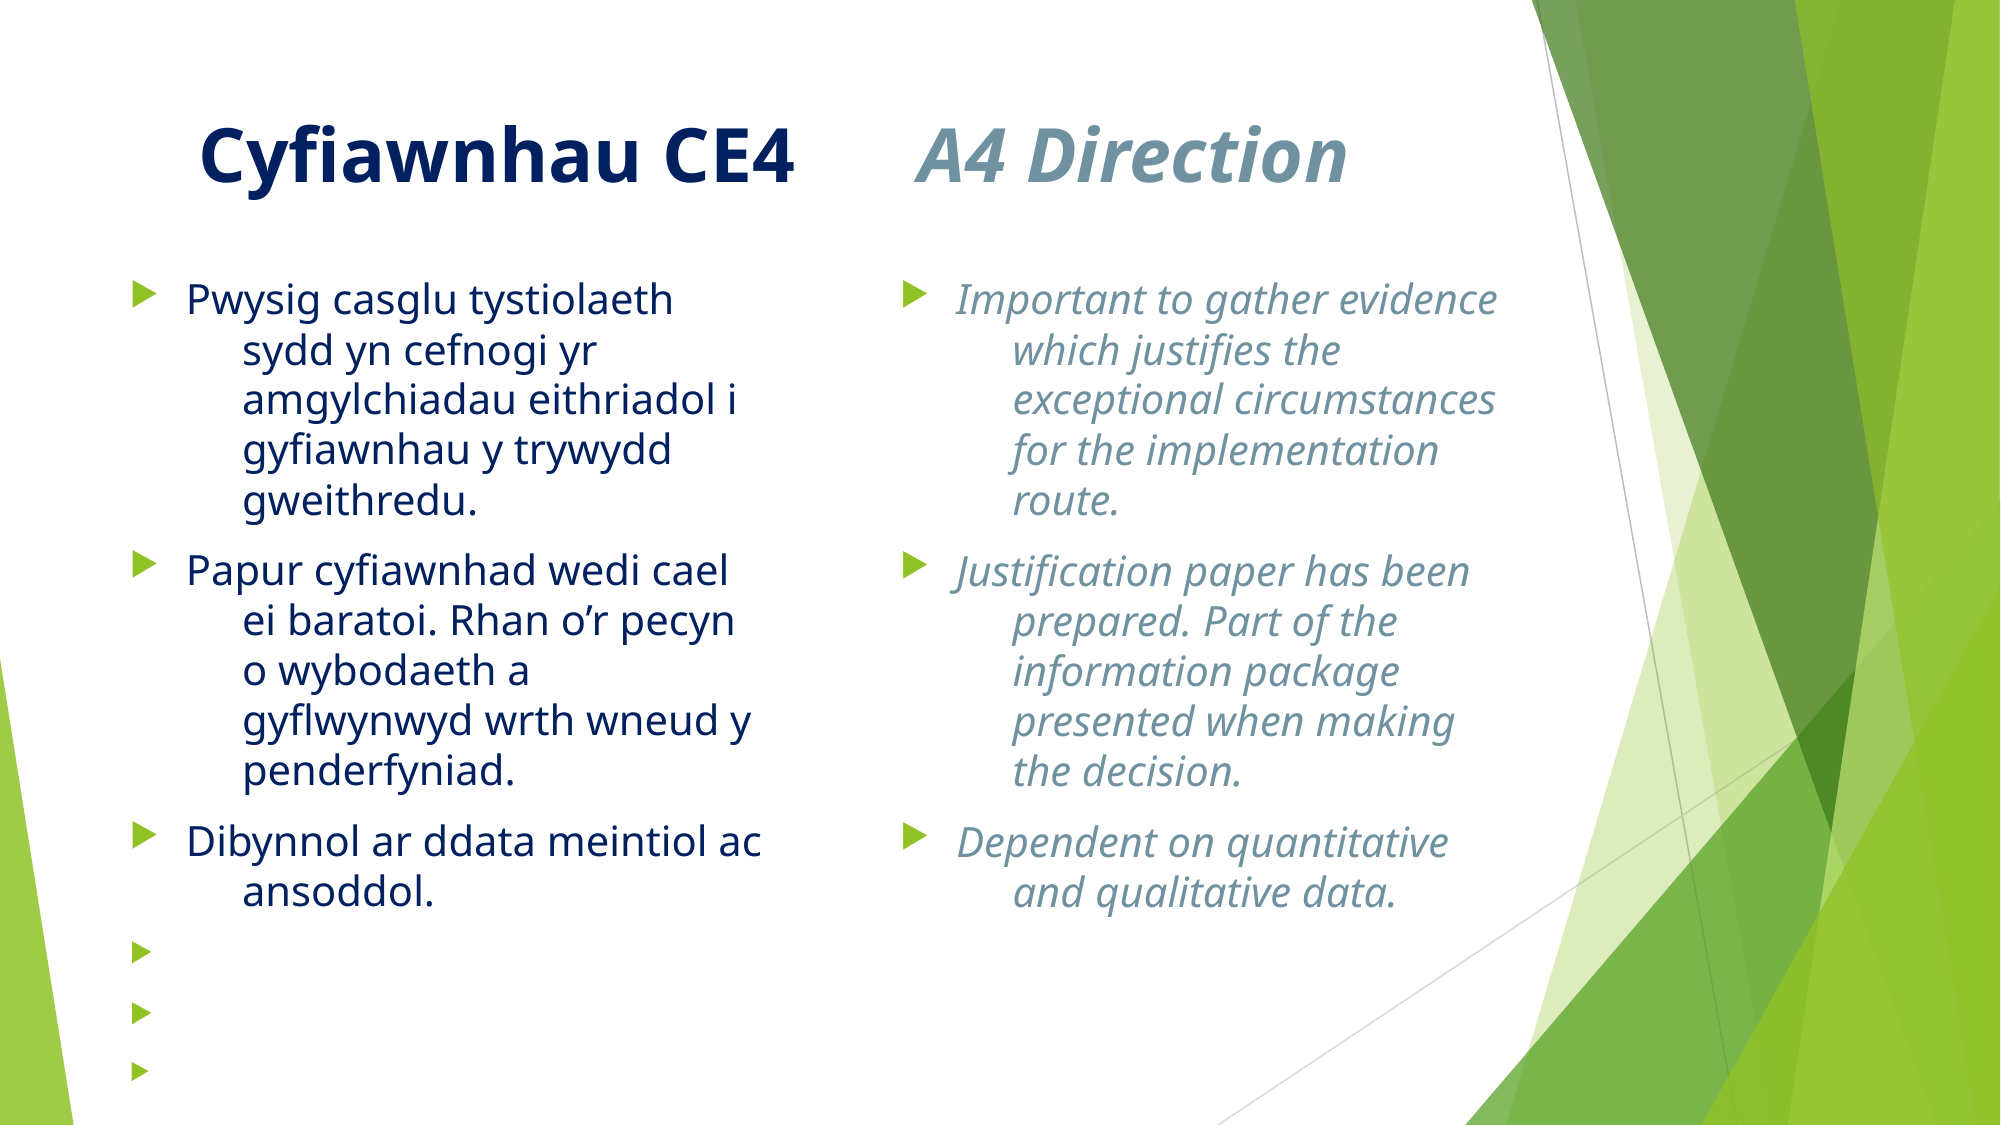

Cyfiawnhau CE4
# A4 Direction
Pwysig casglu tystiolaeth sydd yn cefnogi yr amgylchiadau eithriadol i gyfiawnhau y trywydd gweithredu.
Papur cyfiawnhad wedi cael ei baratoi. Rhan o’r pecyn o wybodaeth a gyflwynwyd wrth wneud y penderfyniad.
Dibynnol ar ddata meintiol ac ansoddol.
Important to gather evidence which justifies the exceptional circumstances for the implementation route.
Justification paper has been prepared. Part of the information package presented when making the decision.
Dependent on quantitative and qualitative data.